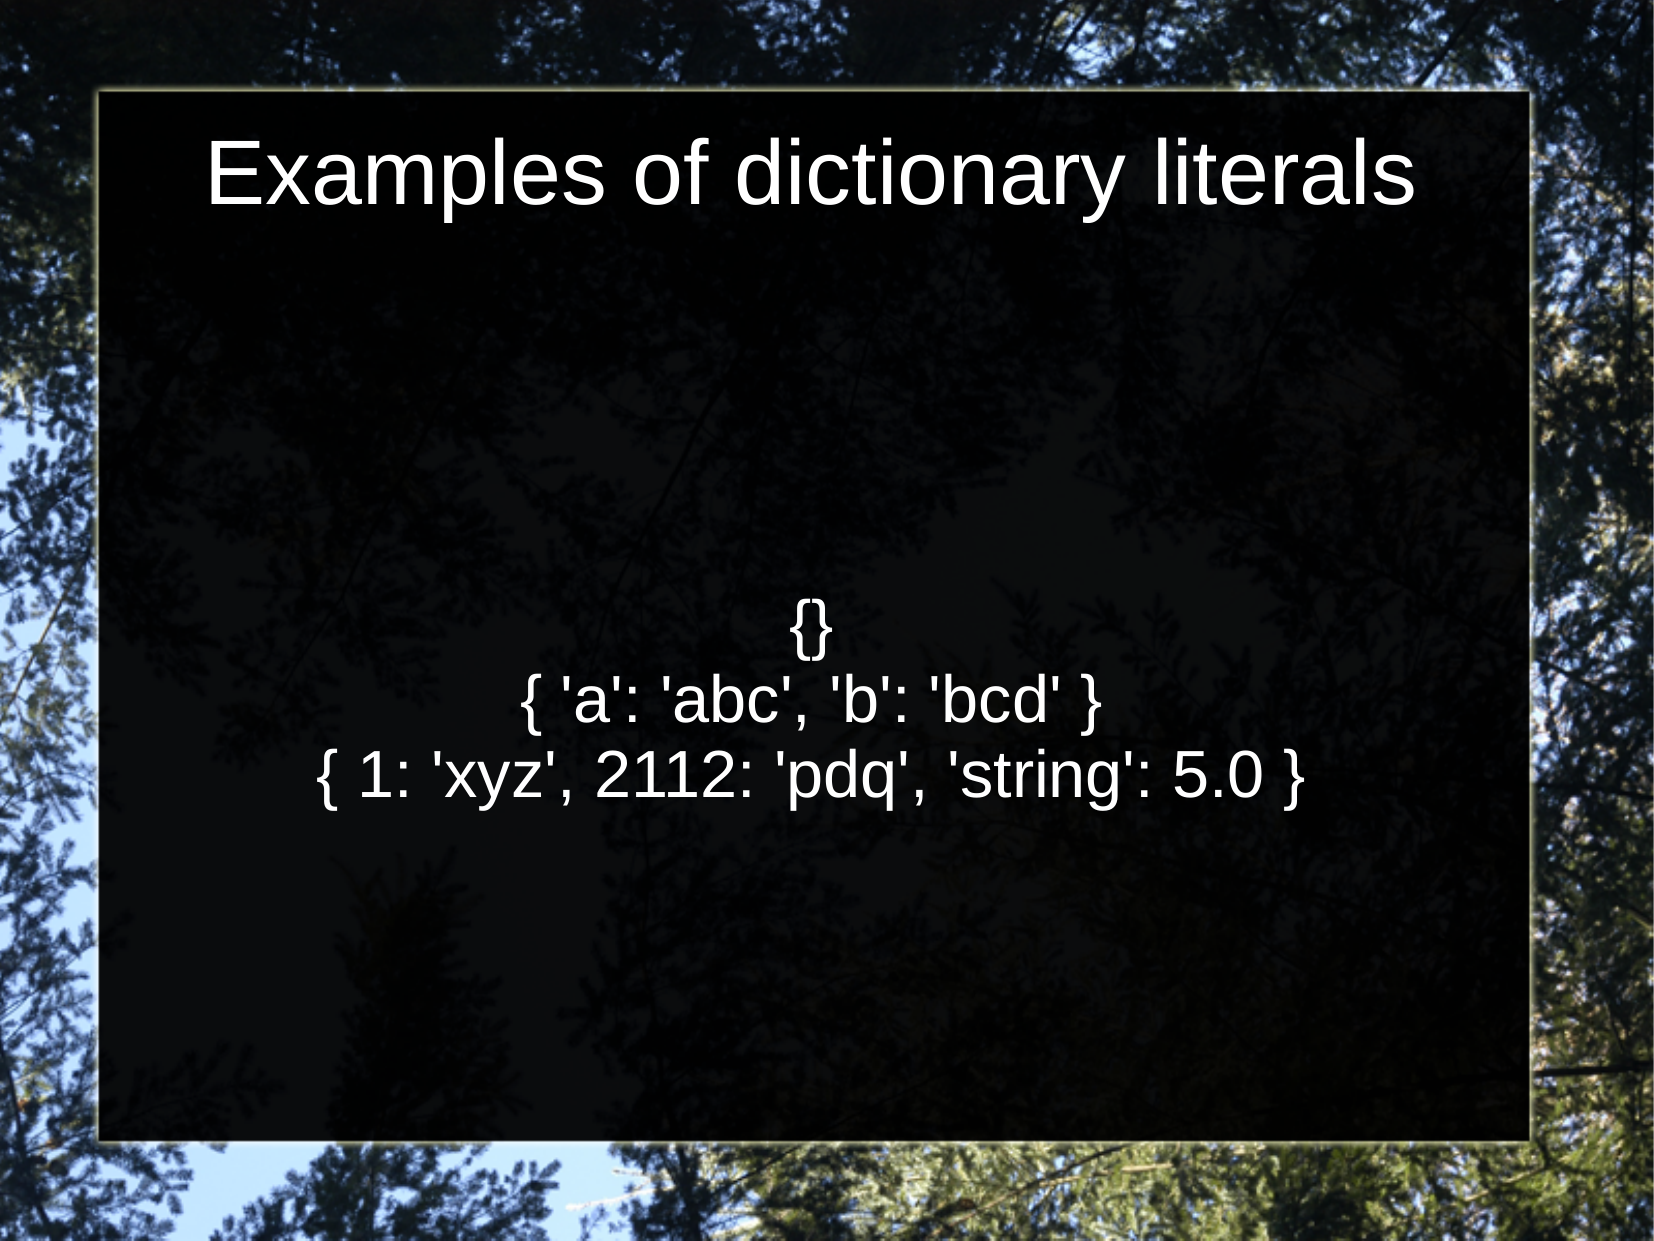

# Examples of dictionary literals
{}
{ 'a': 'abc', 'b': 'bcd' }
{ 1: 'xyz', 2112: 'pdq', 'string': 5.0 }